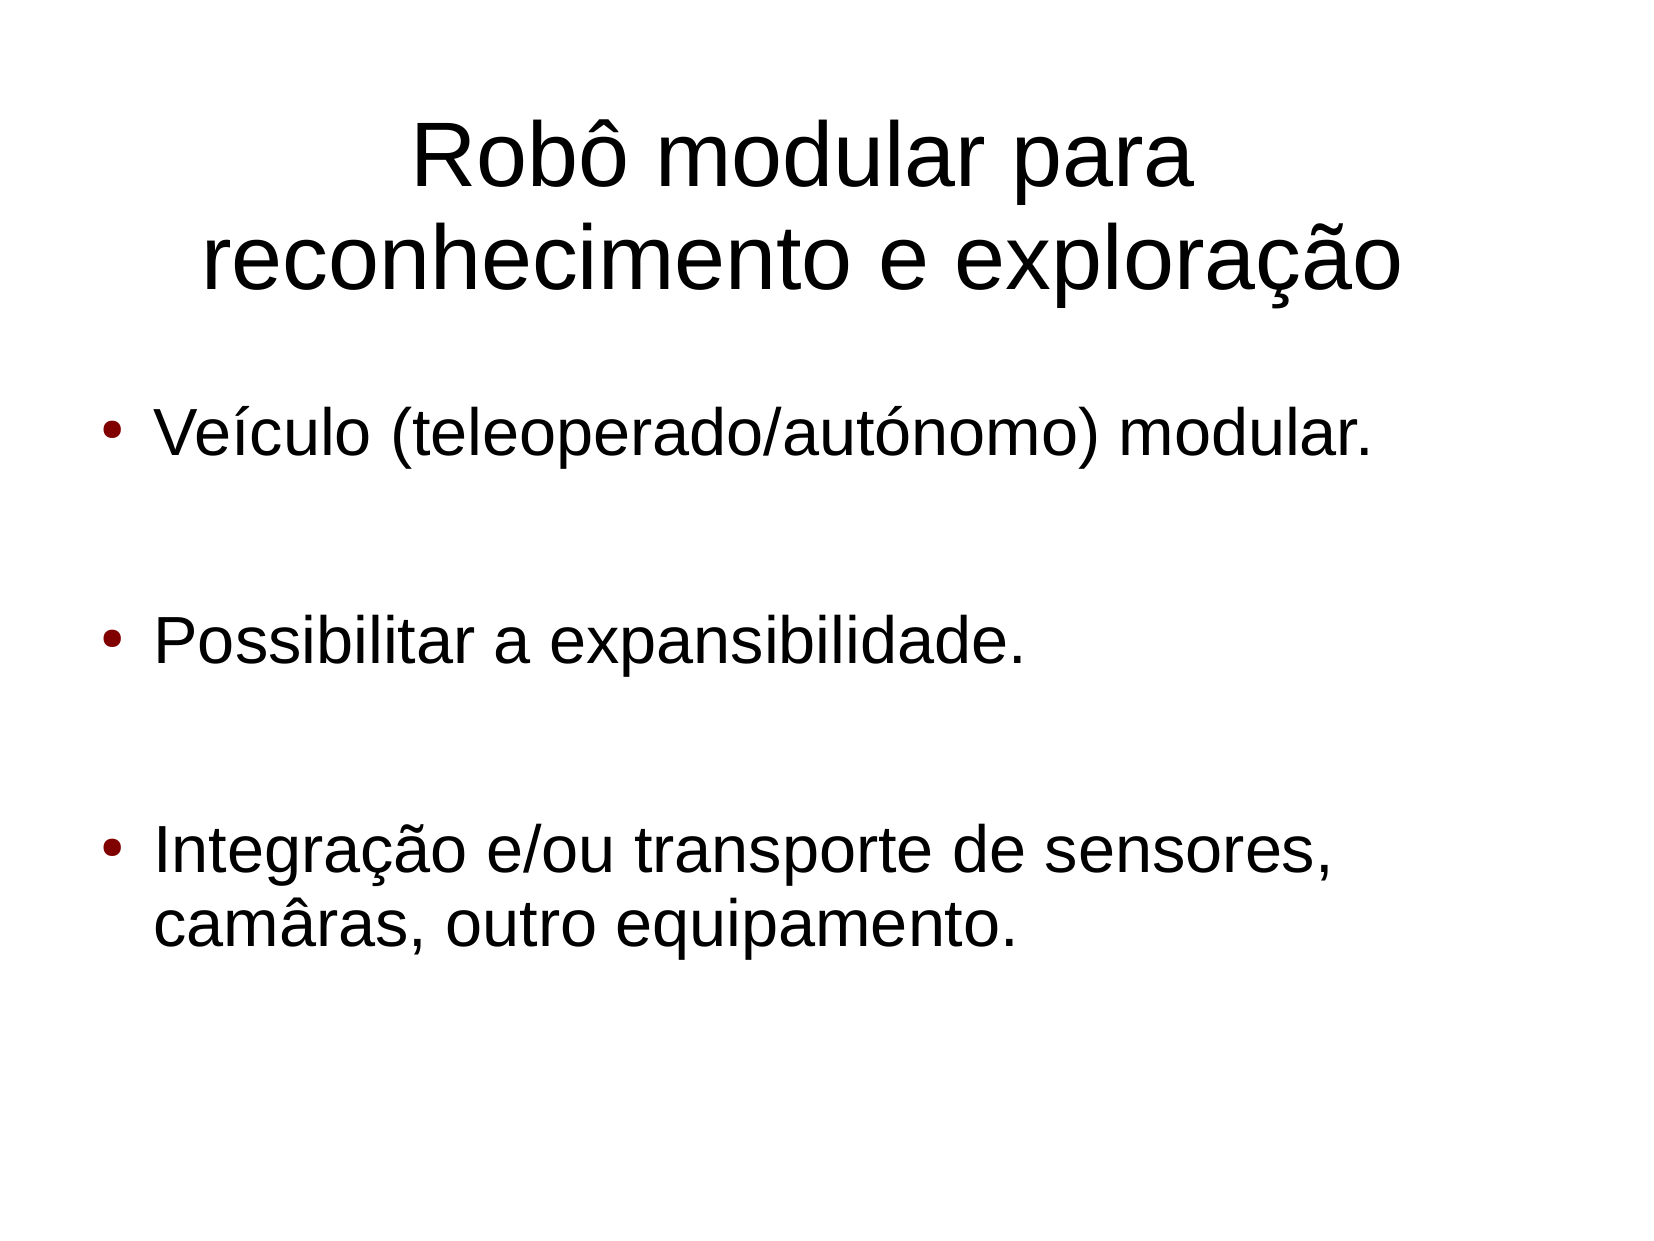

# Robô modular para reconhecimento e exploração
Veículo (teleoperado/autónomo) modular.
Possibilitar a expansibilidade.
Integração e/ou transporte de sensores, camâras, outro equipamento.